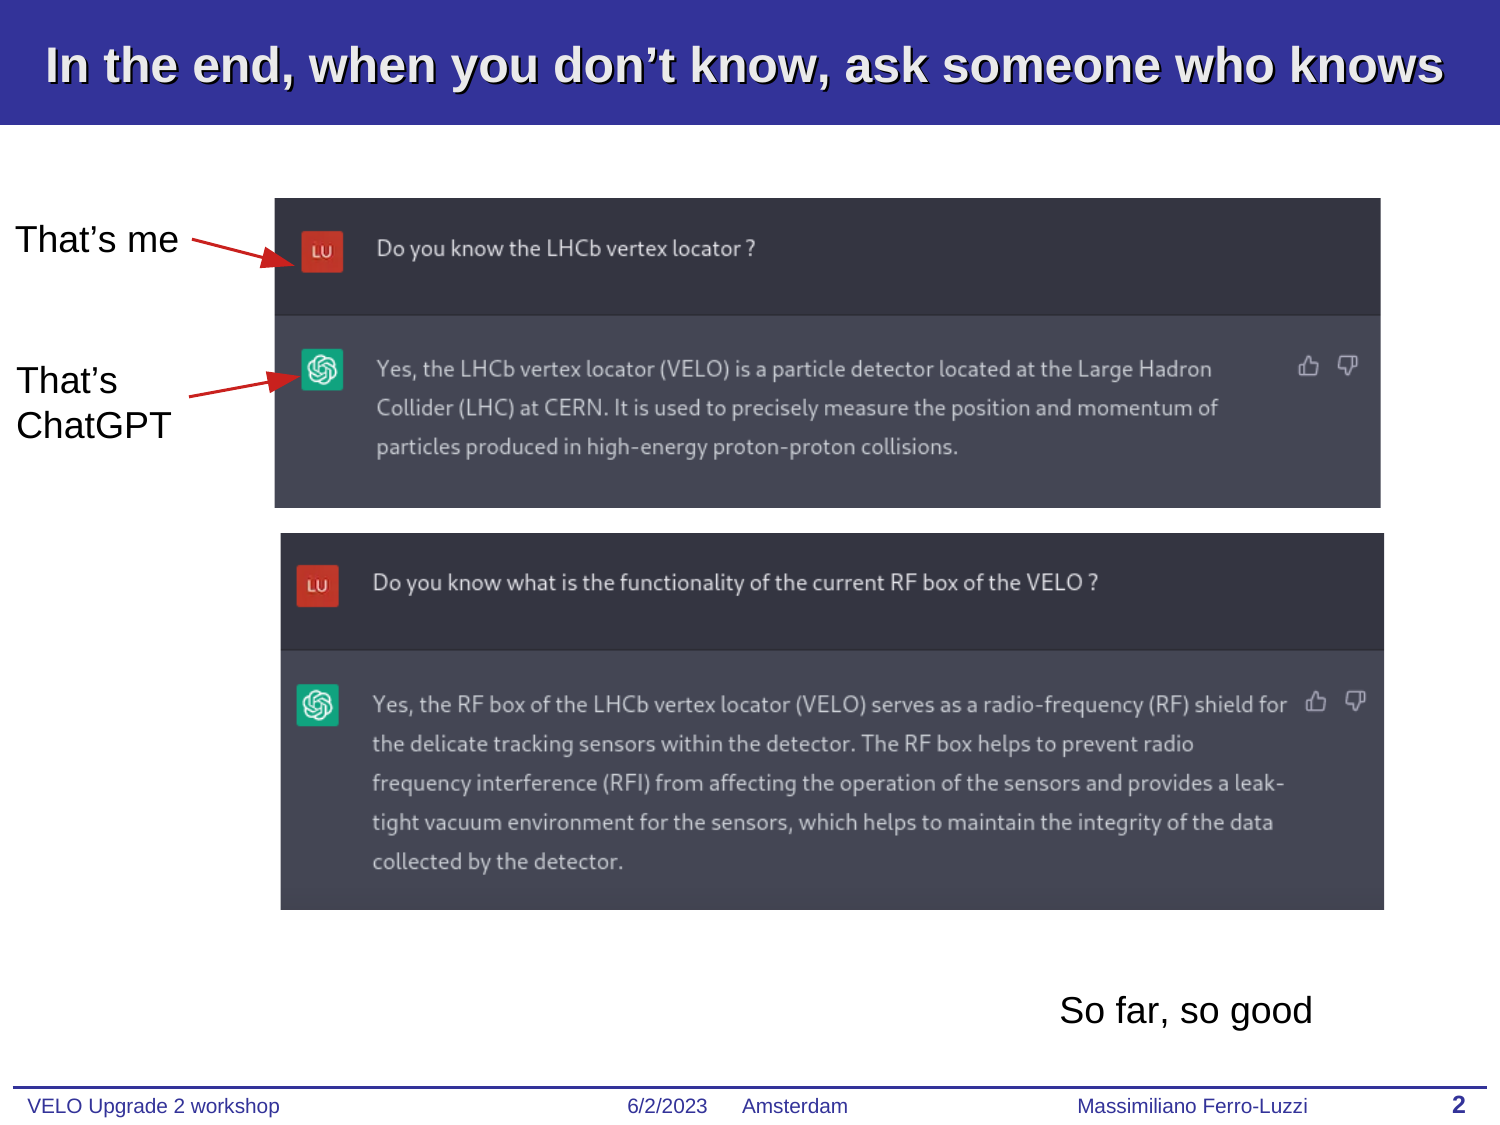

# In the end, when you don’t know, ask someone who knows
That’s me
That’s ChatGPT
So far, so good